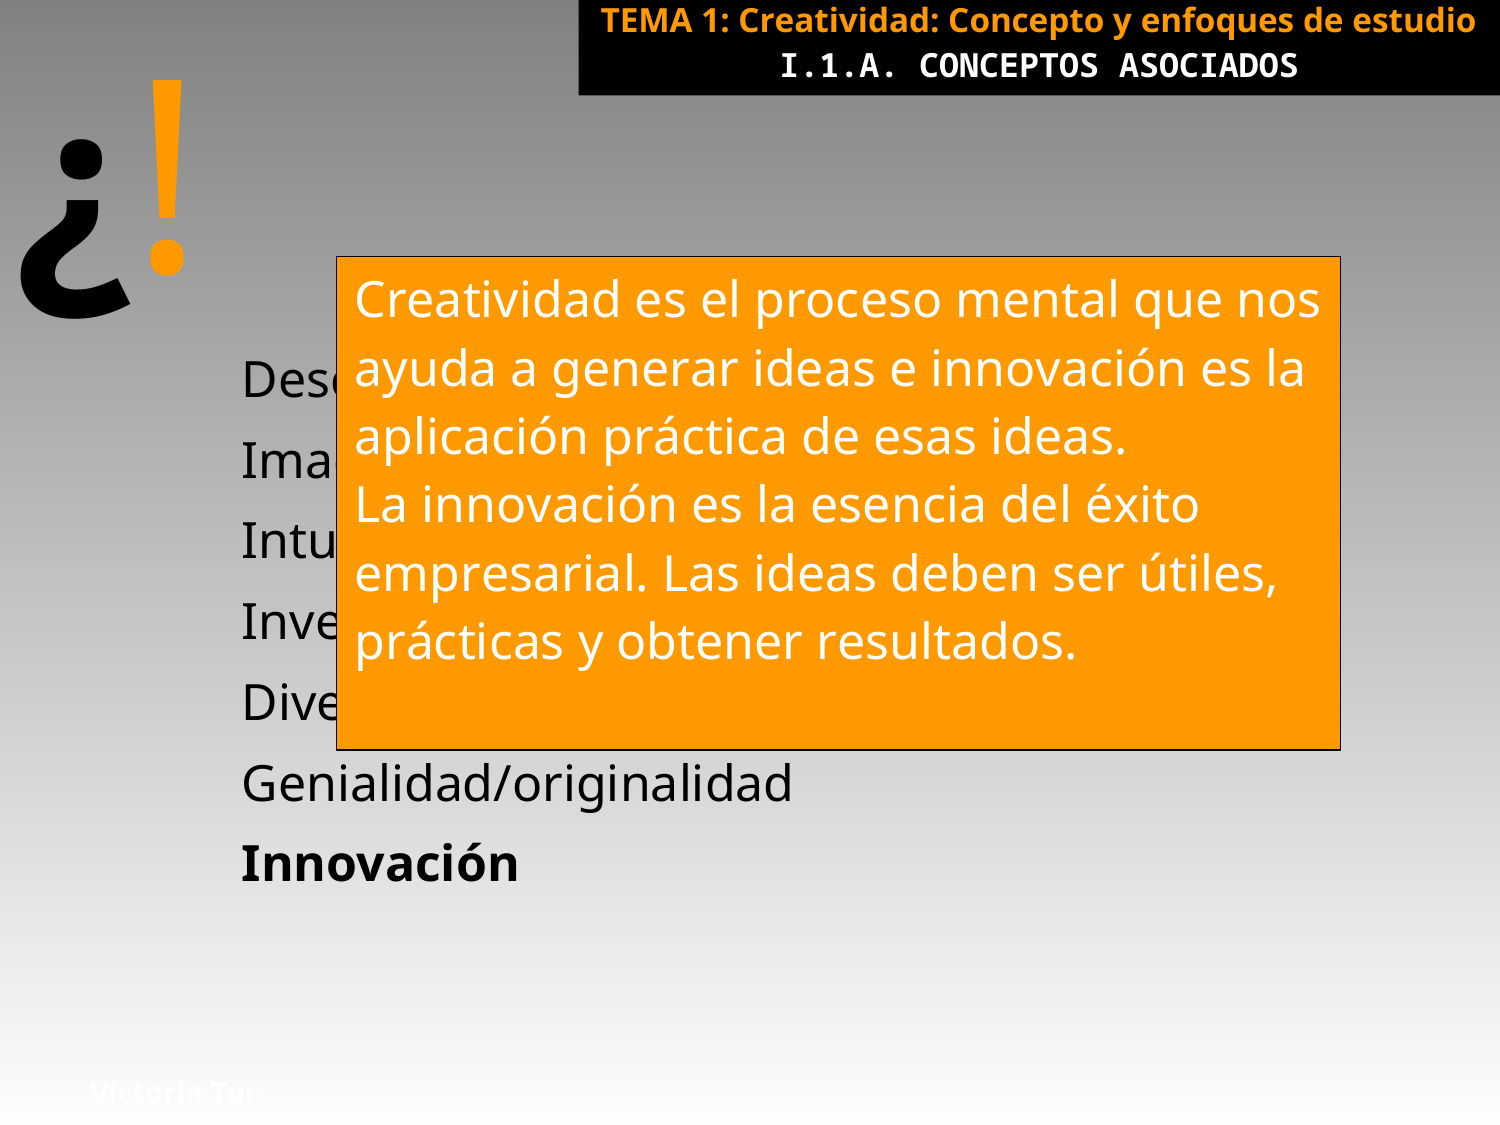

TEMA 1: Creatividad: Concepto y enfoques de estudio
I.1.A. CONCEPTOS ASOCIADOS
# Descubrir
Imaginar
Intuir
Inventar
Diversidad/Pluralidad
Genialidad/originalidad
Innovación
Creatividad es el proceso mental que nos ayuda a generar ideas e innovación es la aplicación práctica de esas ideas.
La innovación es la esencia del éxito empresarial. Las ideas deben ser útiles, prácticas y obtener resultados.